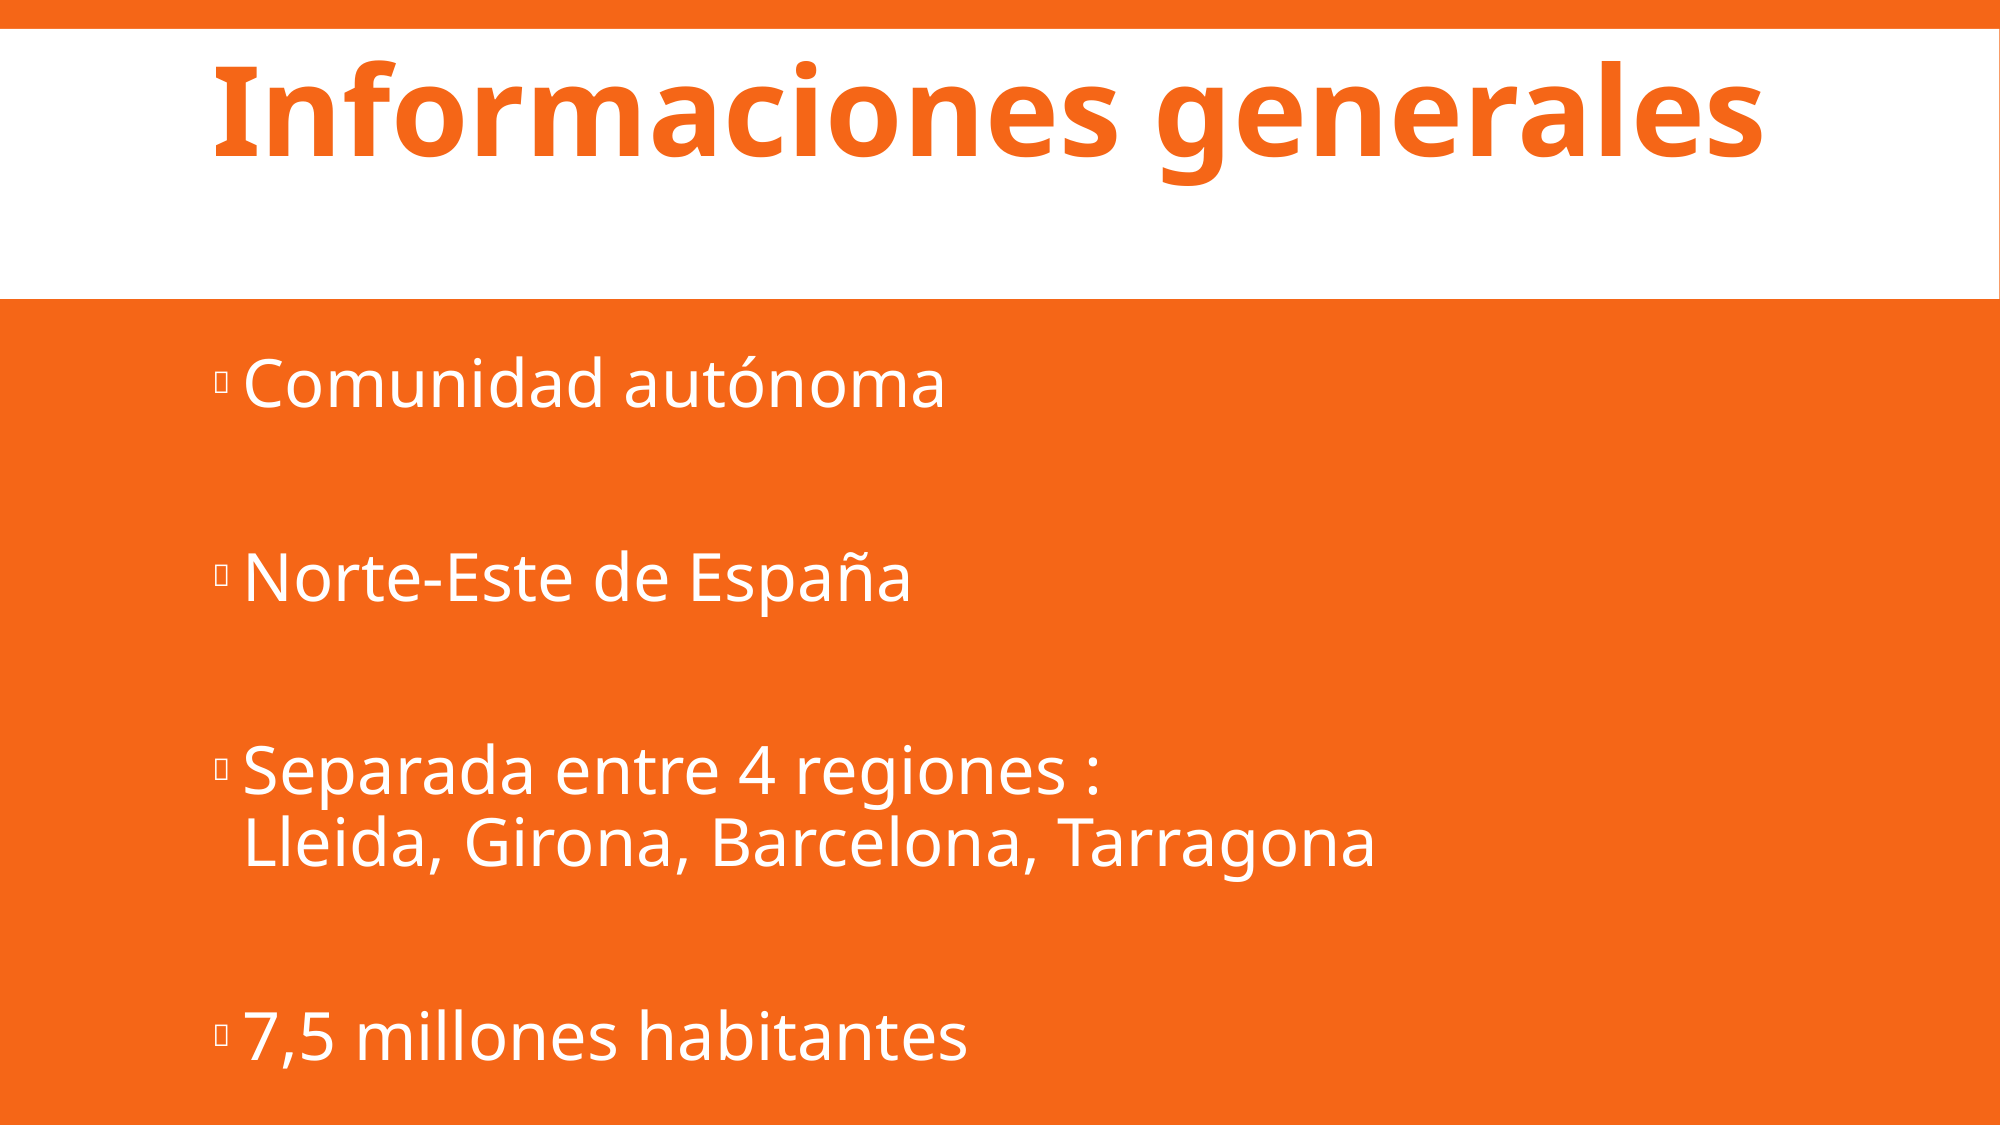

# Informaciones generales
Comunidad autónoma
Norte-Este de España
Separada entre 4 regiones : Lleida, Girona, Barcelona, Tarragona
7,5 millones habitantes
Hablan castellano y la lengua local : el catalán